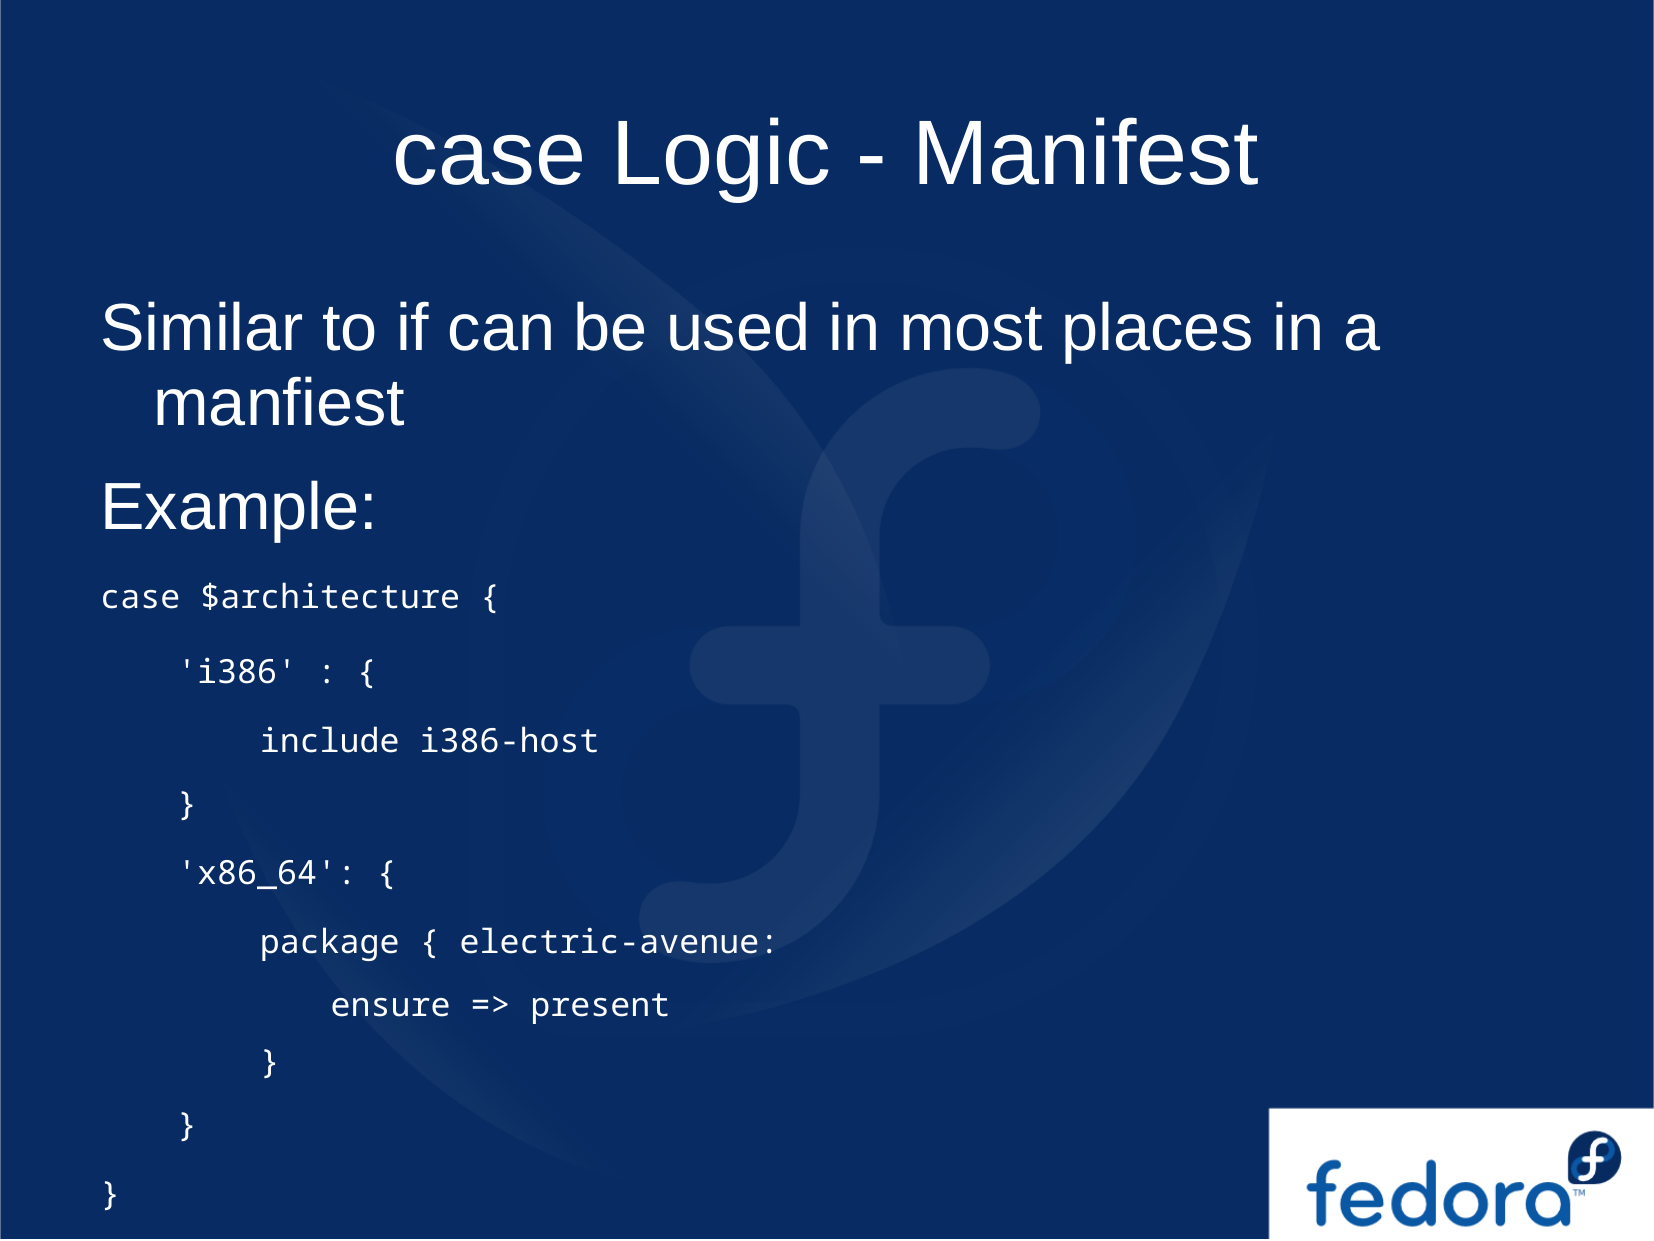

# case Logic - Manifest
Similar to if can be used in most places in a manfiest
Example:
case $architecture {
'i386' : {
include i386-host
}
'x86_64': {
package { electric-avenue:
ensure => present
}
}
}